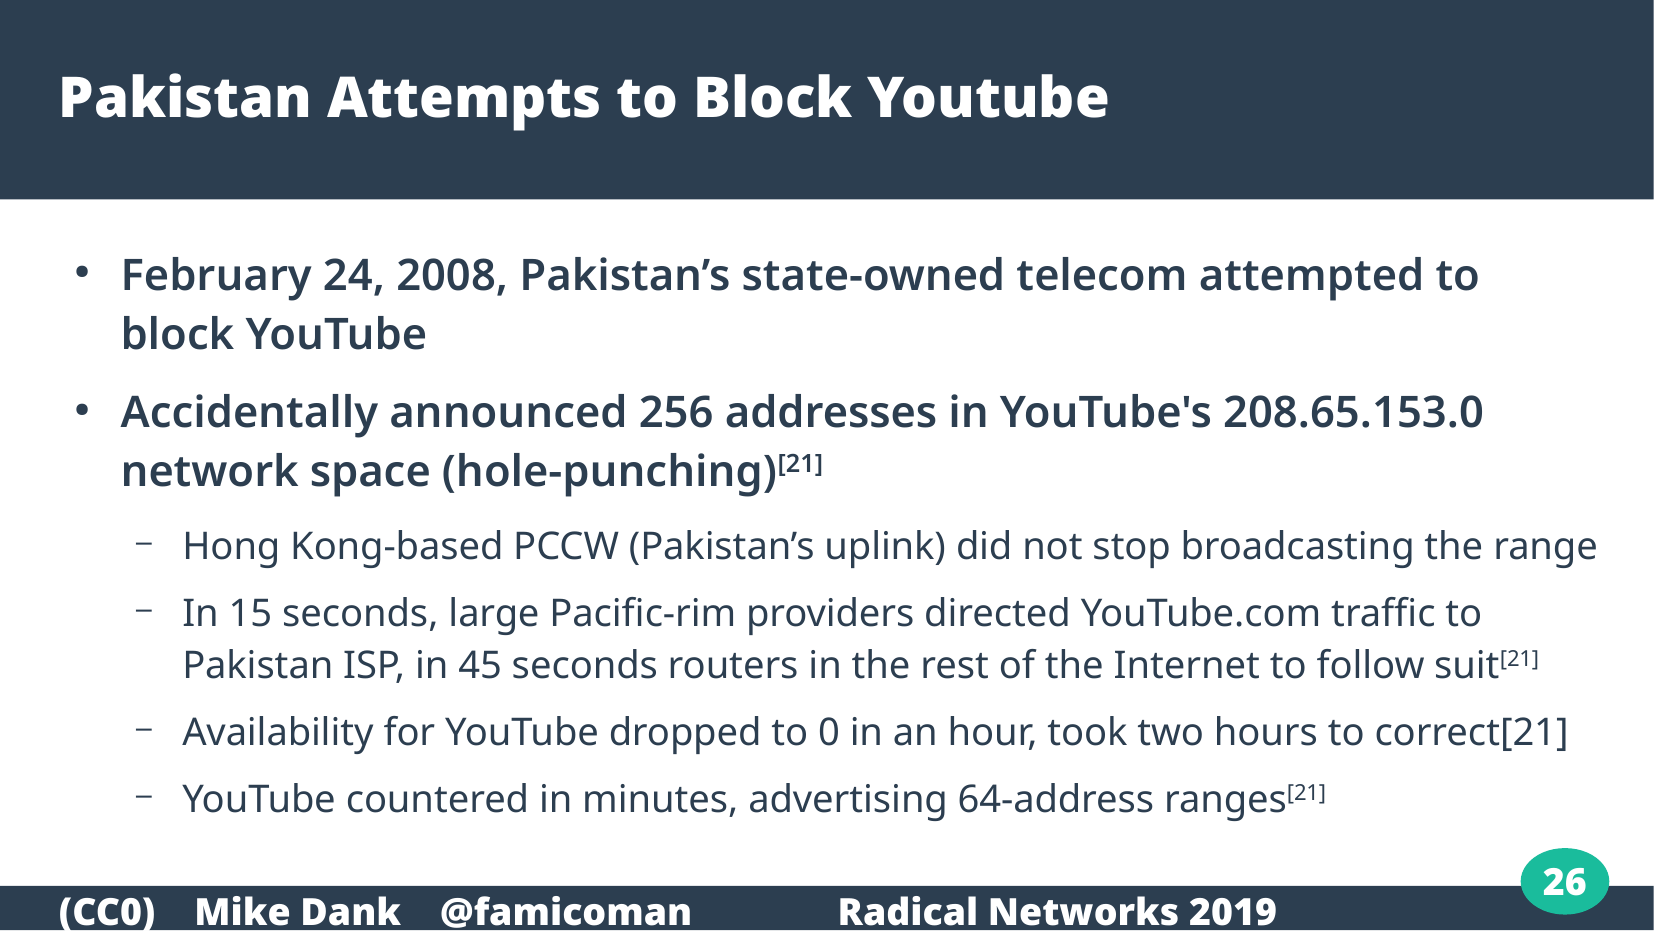

# Pakistan Attempts to Block Youtube
February 24, 2008, Pakistan’s state-owned telecom attempted to block YouTube
Accidentally announced 256 addresses in YouTube's 208.65.153.0 network space (hole-punching)[21]
Hong Kong-based PCCW (Pakistan’s uplink) did not stop broadcasting the range
In 15 seconds, large Pacific-rim providers directed YouTube.com traffic to Pakistan ISP, in 45 seconds routers in the rest of the Internet to follow suit[21]
Availability for YouTube dropped to 0 in an hour, took two hours to correct[21]
YouTube countered in minutes, advertising 64-address ranges[21]
26
(CC0) Mike Dank @famicoman
Radical Networks 2019